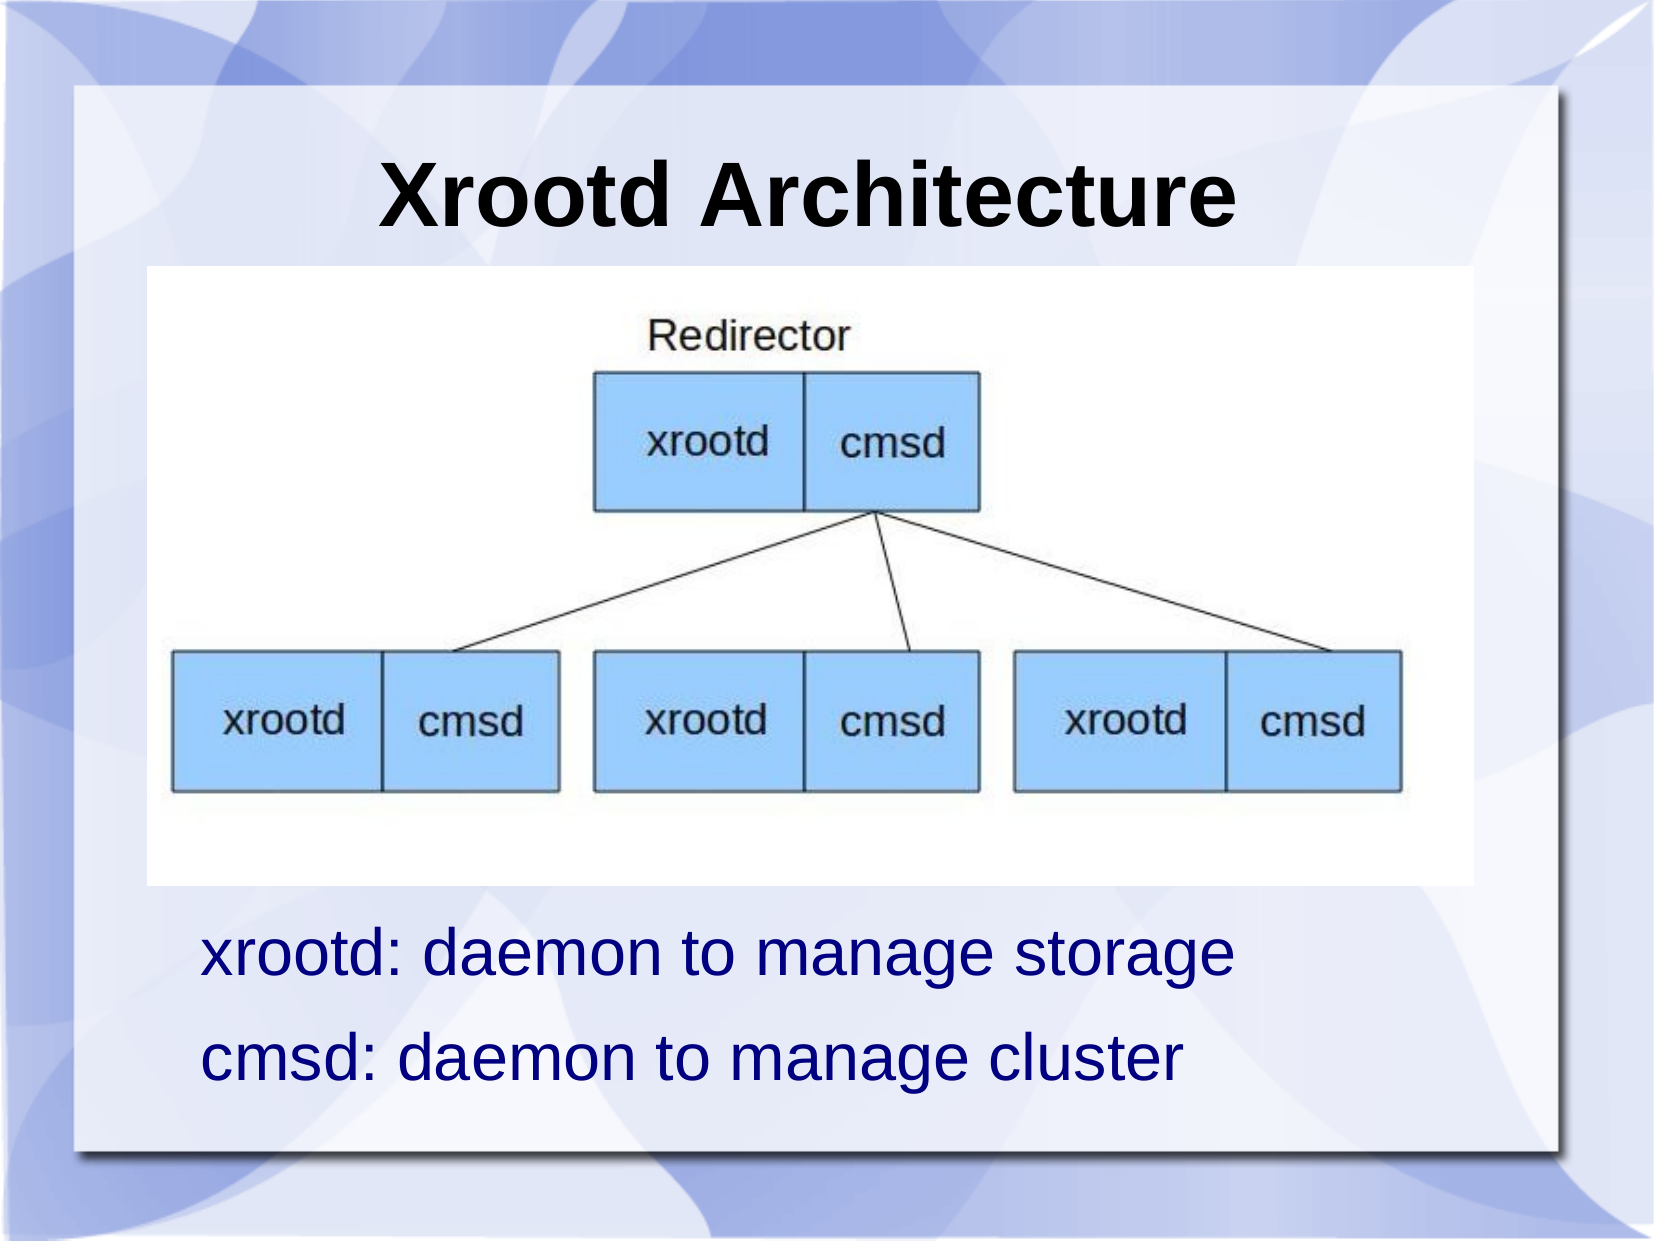

# Xrootd Architecture
xrootd: daemon to manage storage
cmsd: daemon to manage cluster